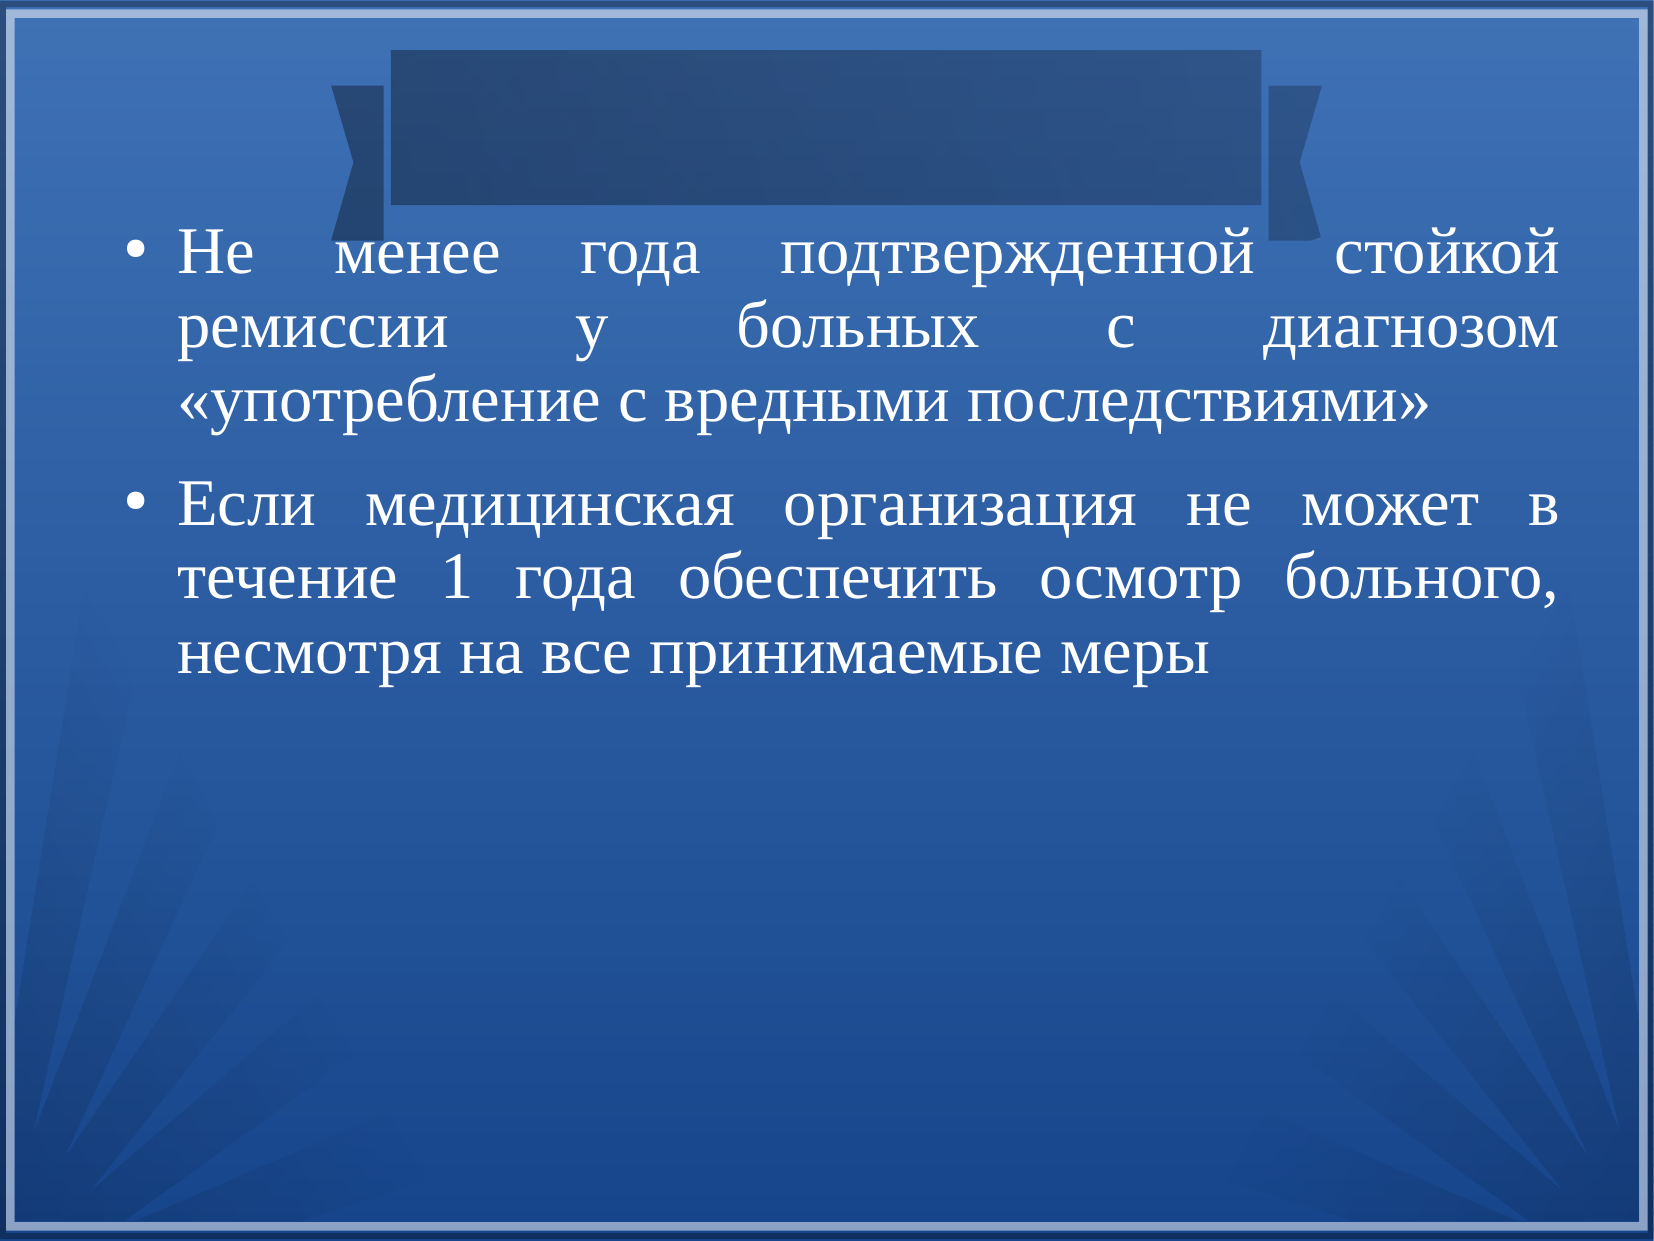

#
Не менее года подтвержденной стойкой ремиссии у больных с диагнозом «употребление с вредными последствиями»
Если медицинская организация не может в течение 1 года обеспечить осмотр больного, несмотря на все принимаемые меры